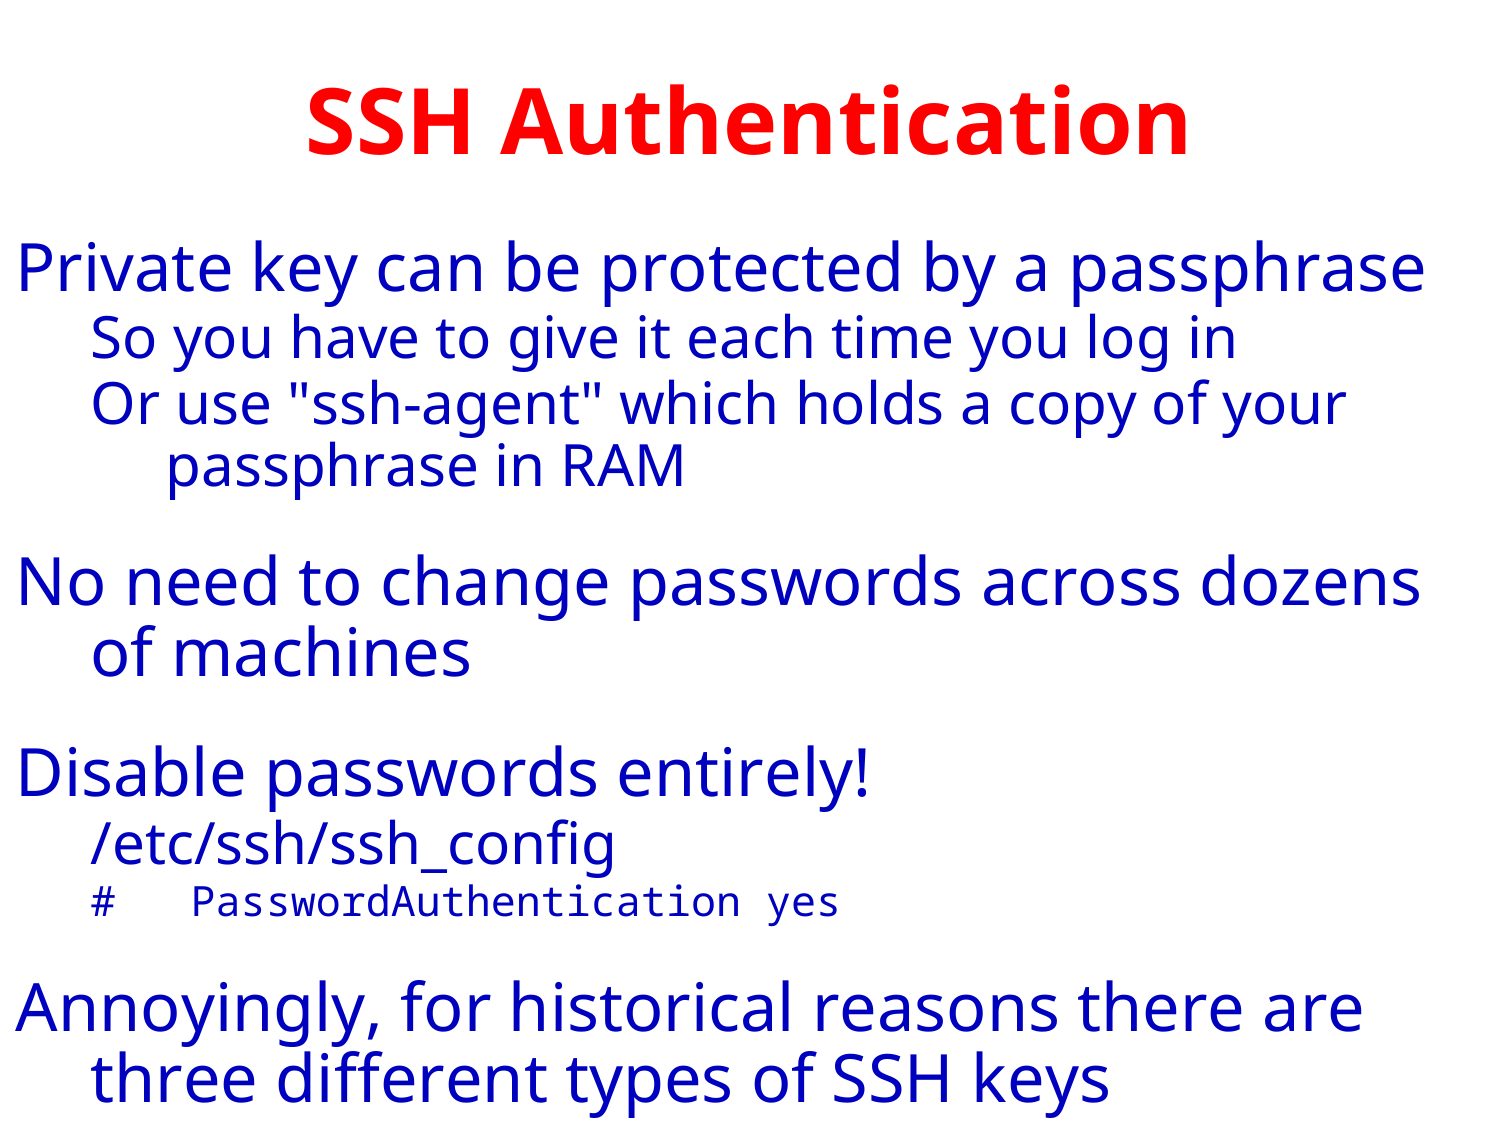

# SSH Authentication
Private key can be protected by a passphrase
So you have to give it each time you log in
Or use "ssh-agent" which holds a copy of your passphrase in RAM
No need to change passwords across dozens of machines
Disable passwords entirely!
/etc/ssh/ssh_config
# PasswordAuthentication yes
Annoyingly, for historical reasons there are three different types of SSH keys
SSH1 RSA, SSH2 DSA, SSH2 RSA